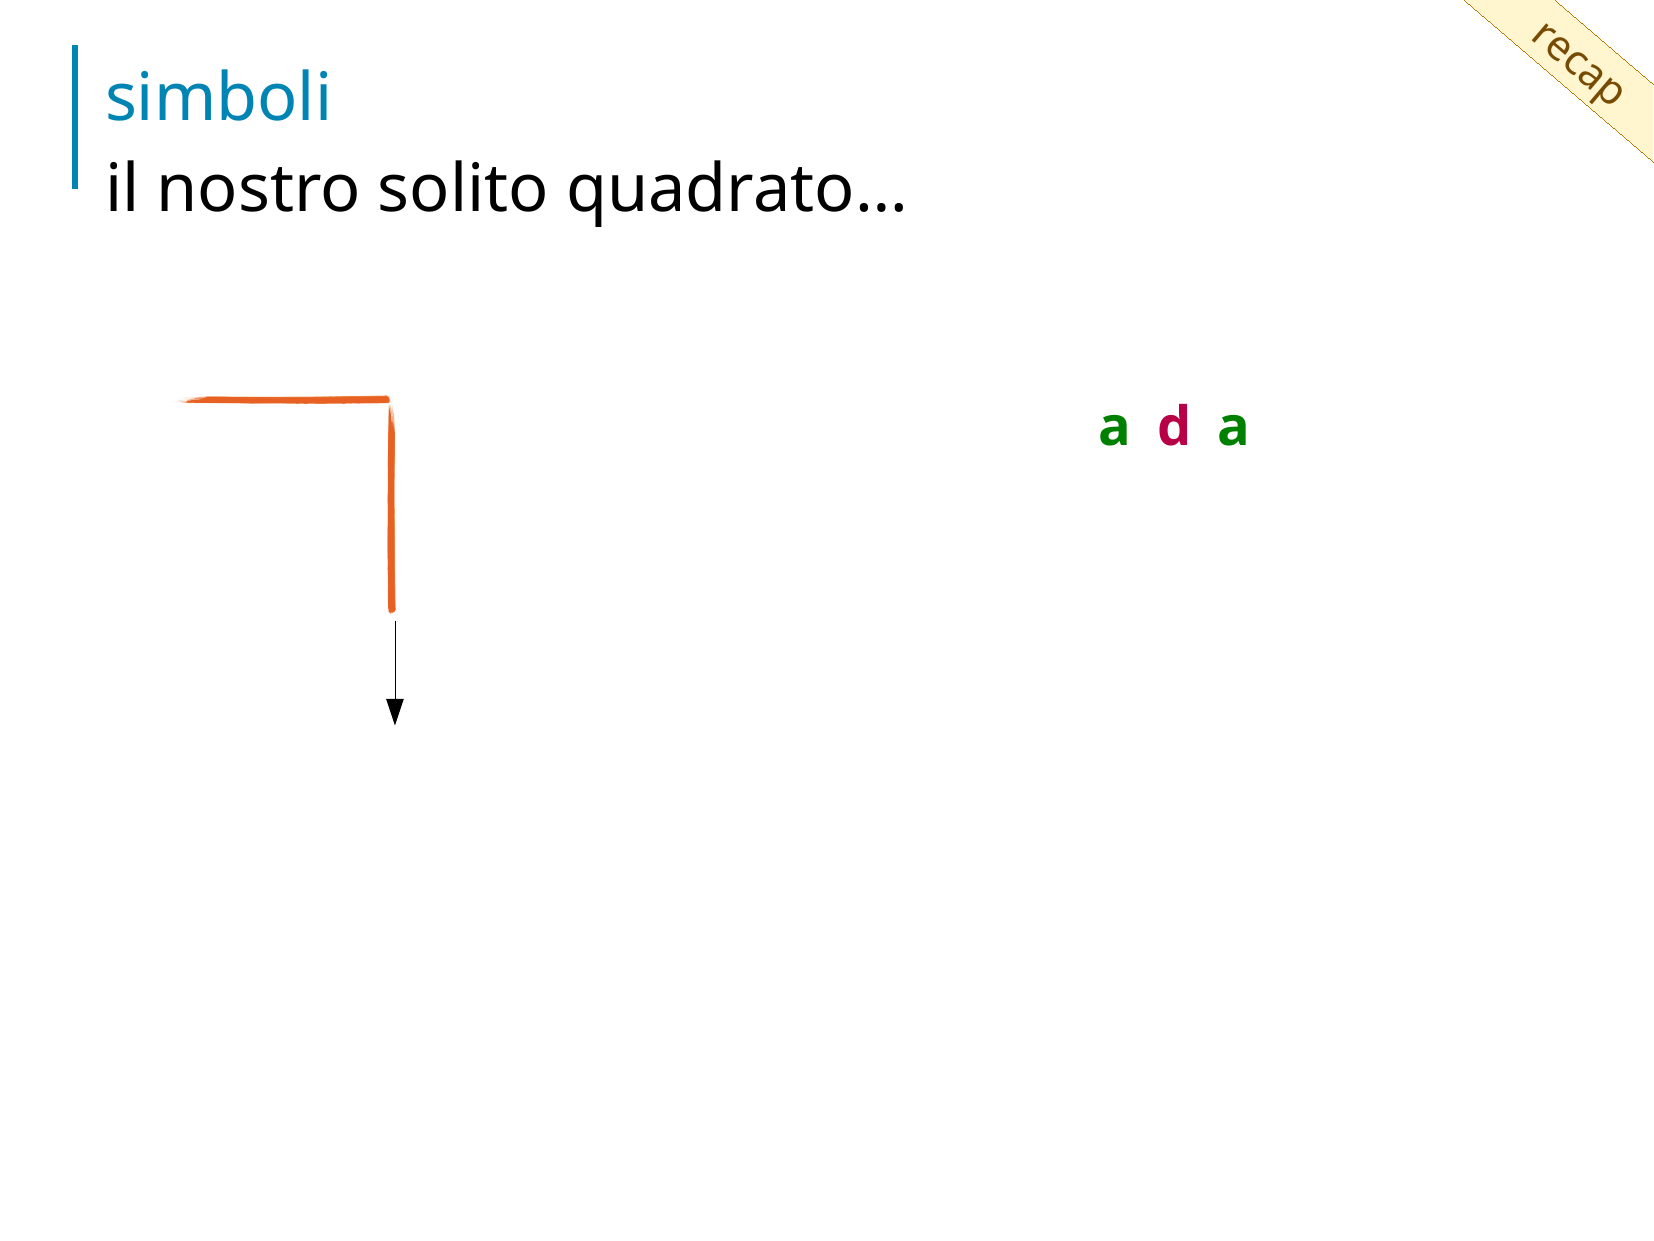

recap
# simboli il nostro solito quadrato…
a
d
a